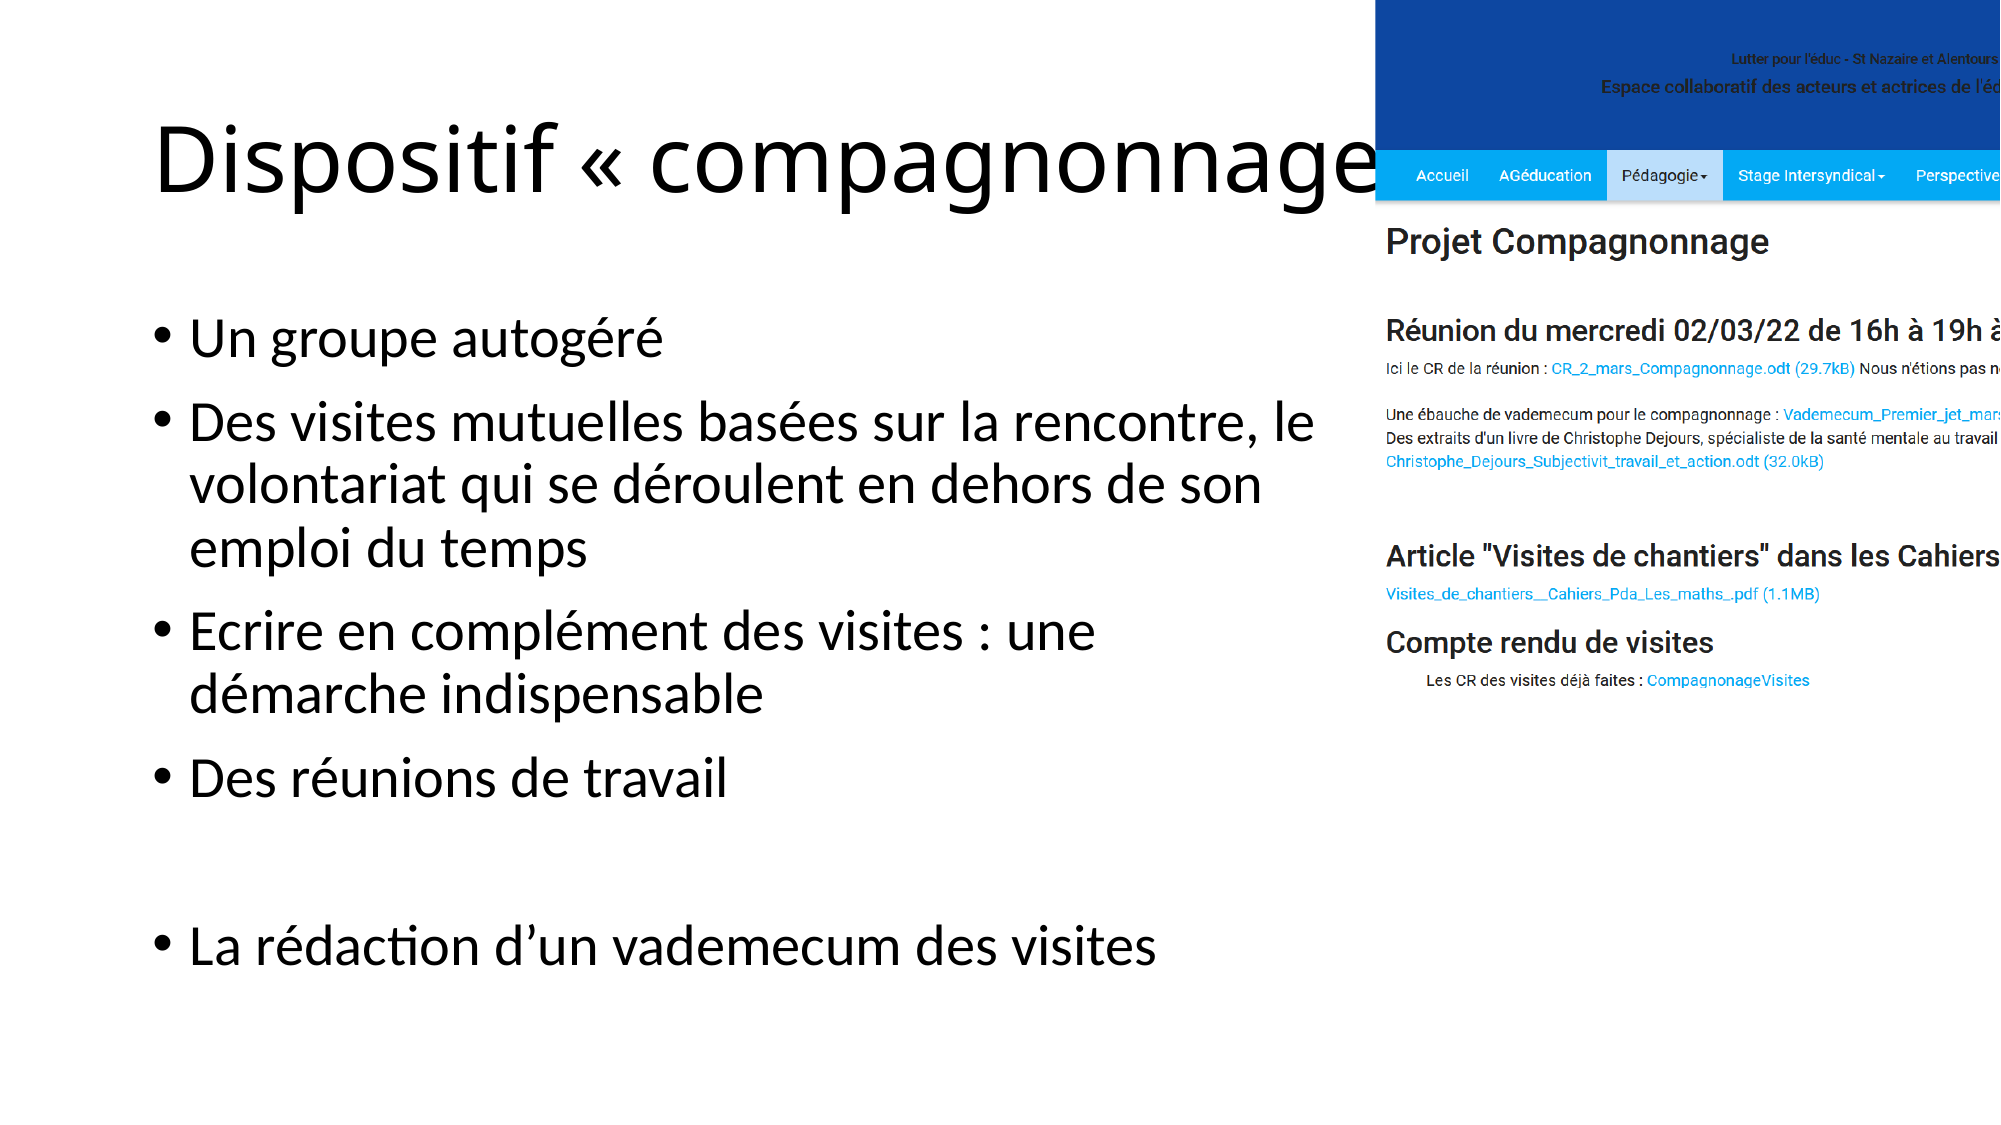

# Dispositif « compagnonnage »
Un groupe autogéré
Des visites mutuelles basées sur la rencontre, le volontariat qui se déroulent en dehors de son emploi du temps
Ecrire en complément des visites : une démarche indispensable
Des réunions de travail
La rédaction d’un vademecum des visites